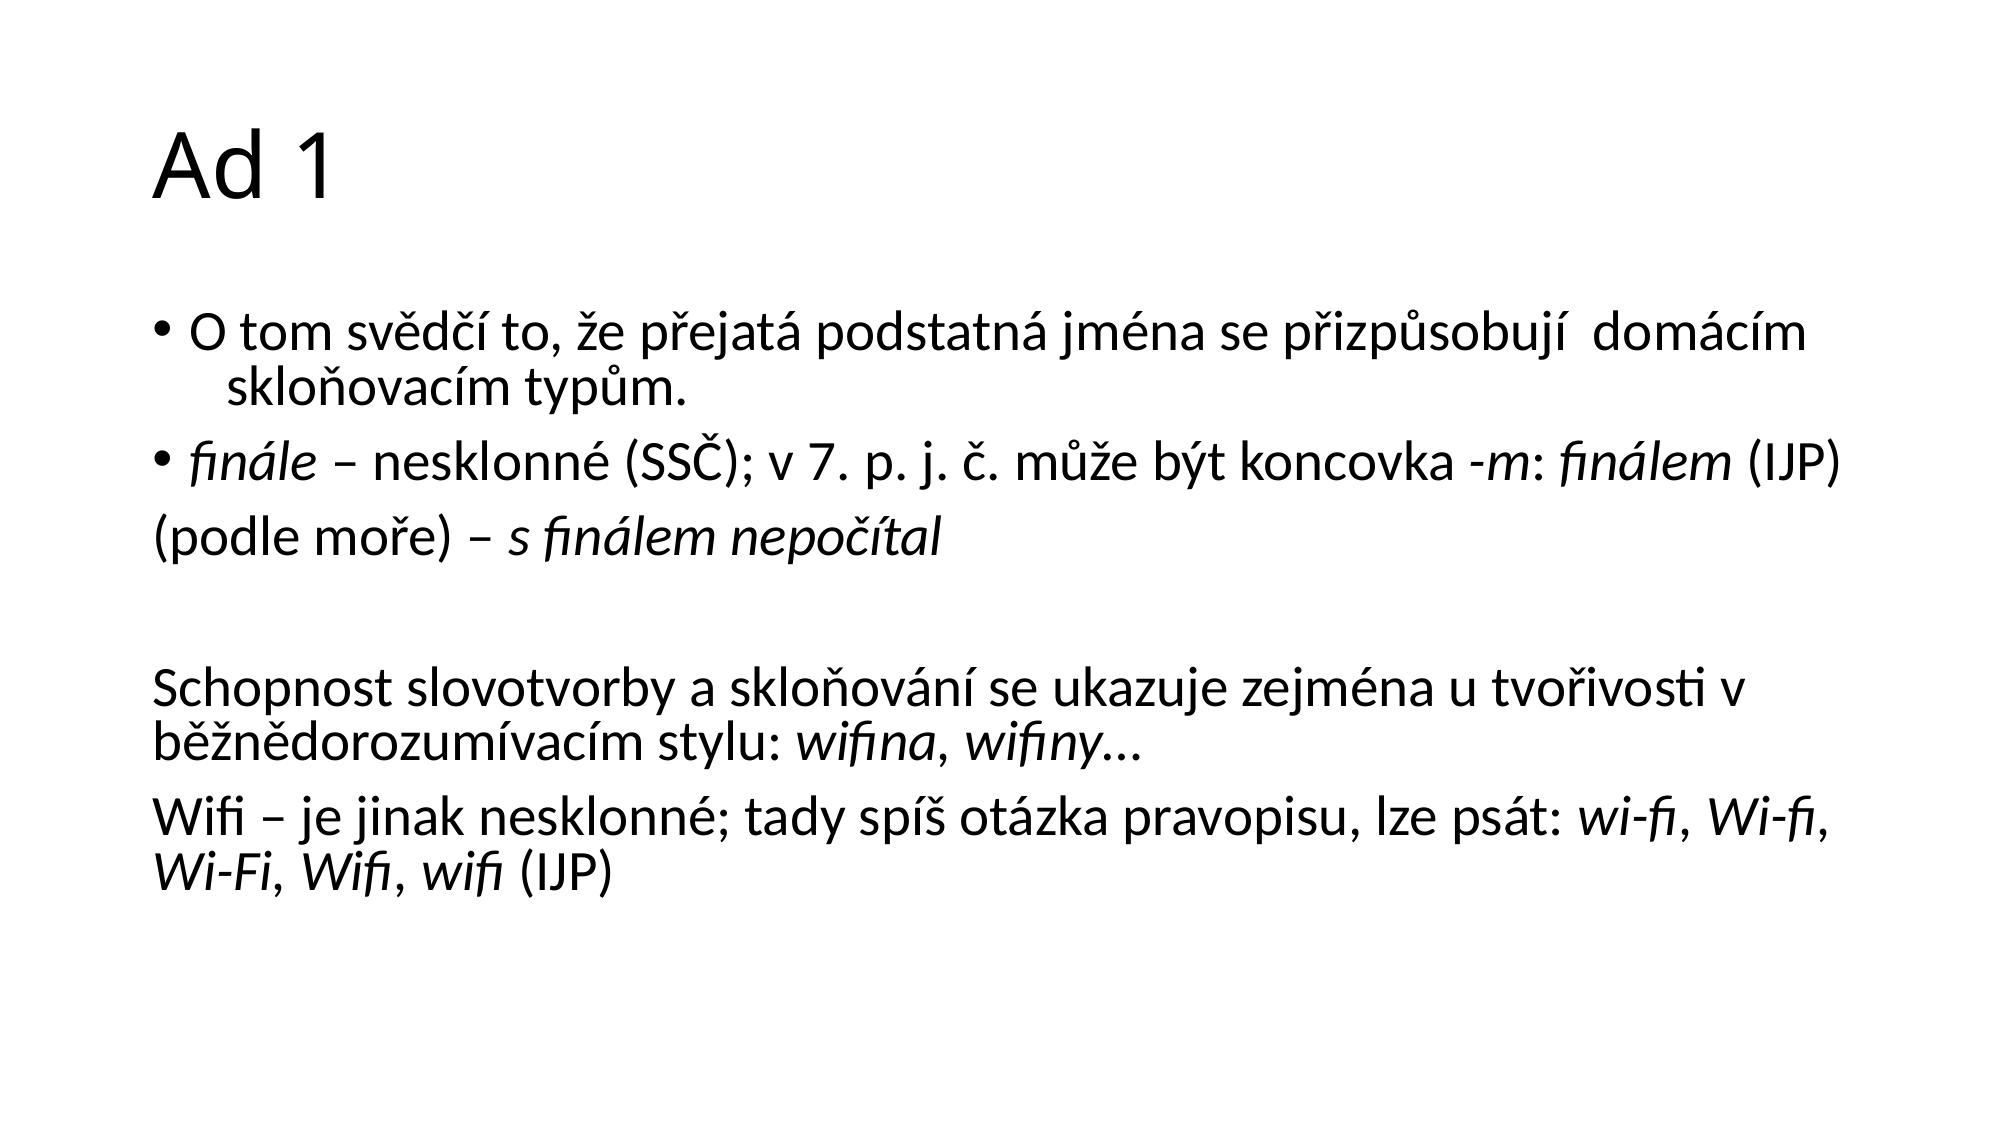

# Ad 1
O tom svědčí to, že přejatá podstatná jména se přizpůsobují domácím skloňovacím typům.
finále – nesklonné (SSČ); v 7. p. j. č. může být koncovka -m: finálem (IJP)
(podle moře) – s finálem nepočítal
Schopnost slovotvorby a skloňování se ukazuje zejména u tvořivosti v běžnědorozumívacím stylu: wifina, wifiny…
Wifi – je jinak nesklonné; tady spíš otázka pravopisu, lze psát: wi-fi, Wi-fi, Wi-Fi, Wifi, wifi (IJP)